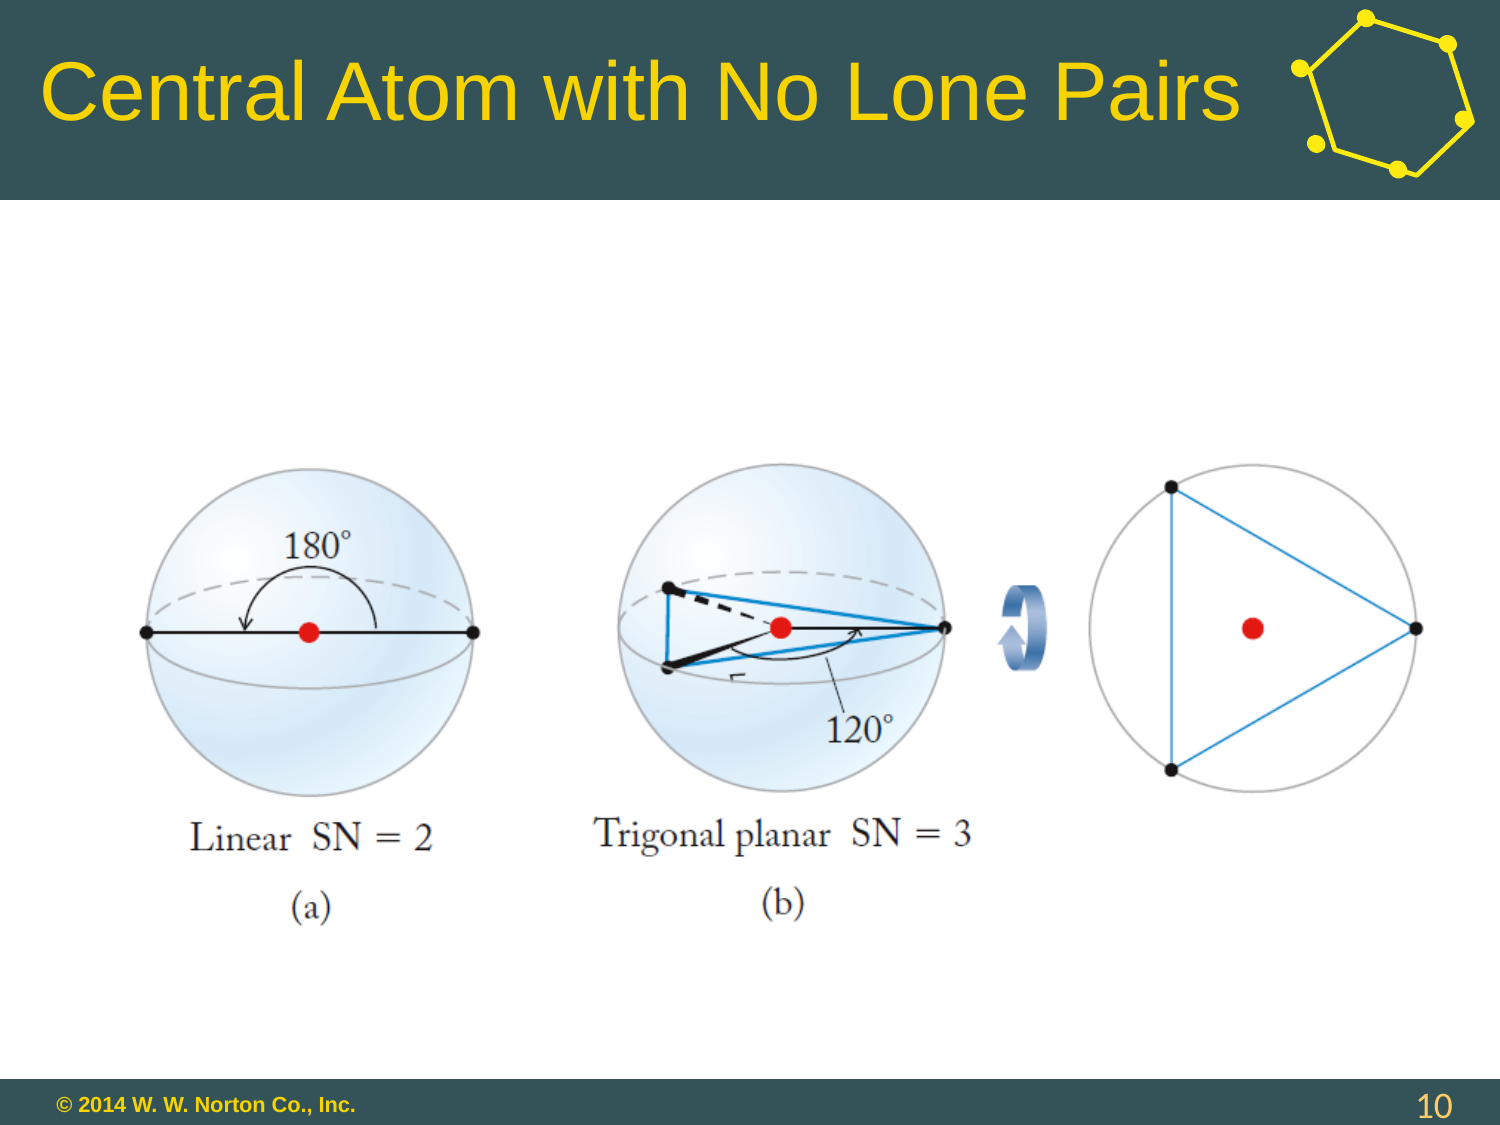

# Central Atom with No Lone Pairs